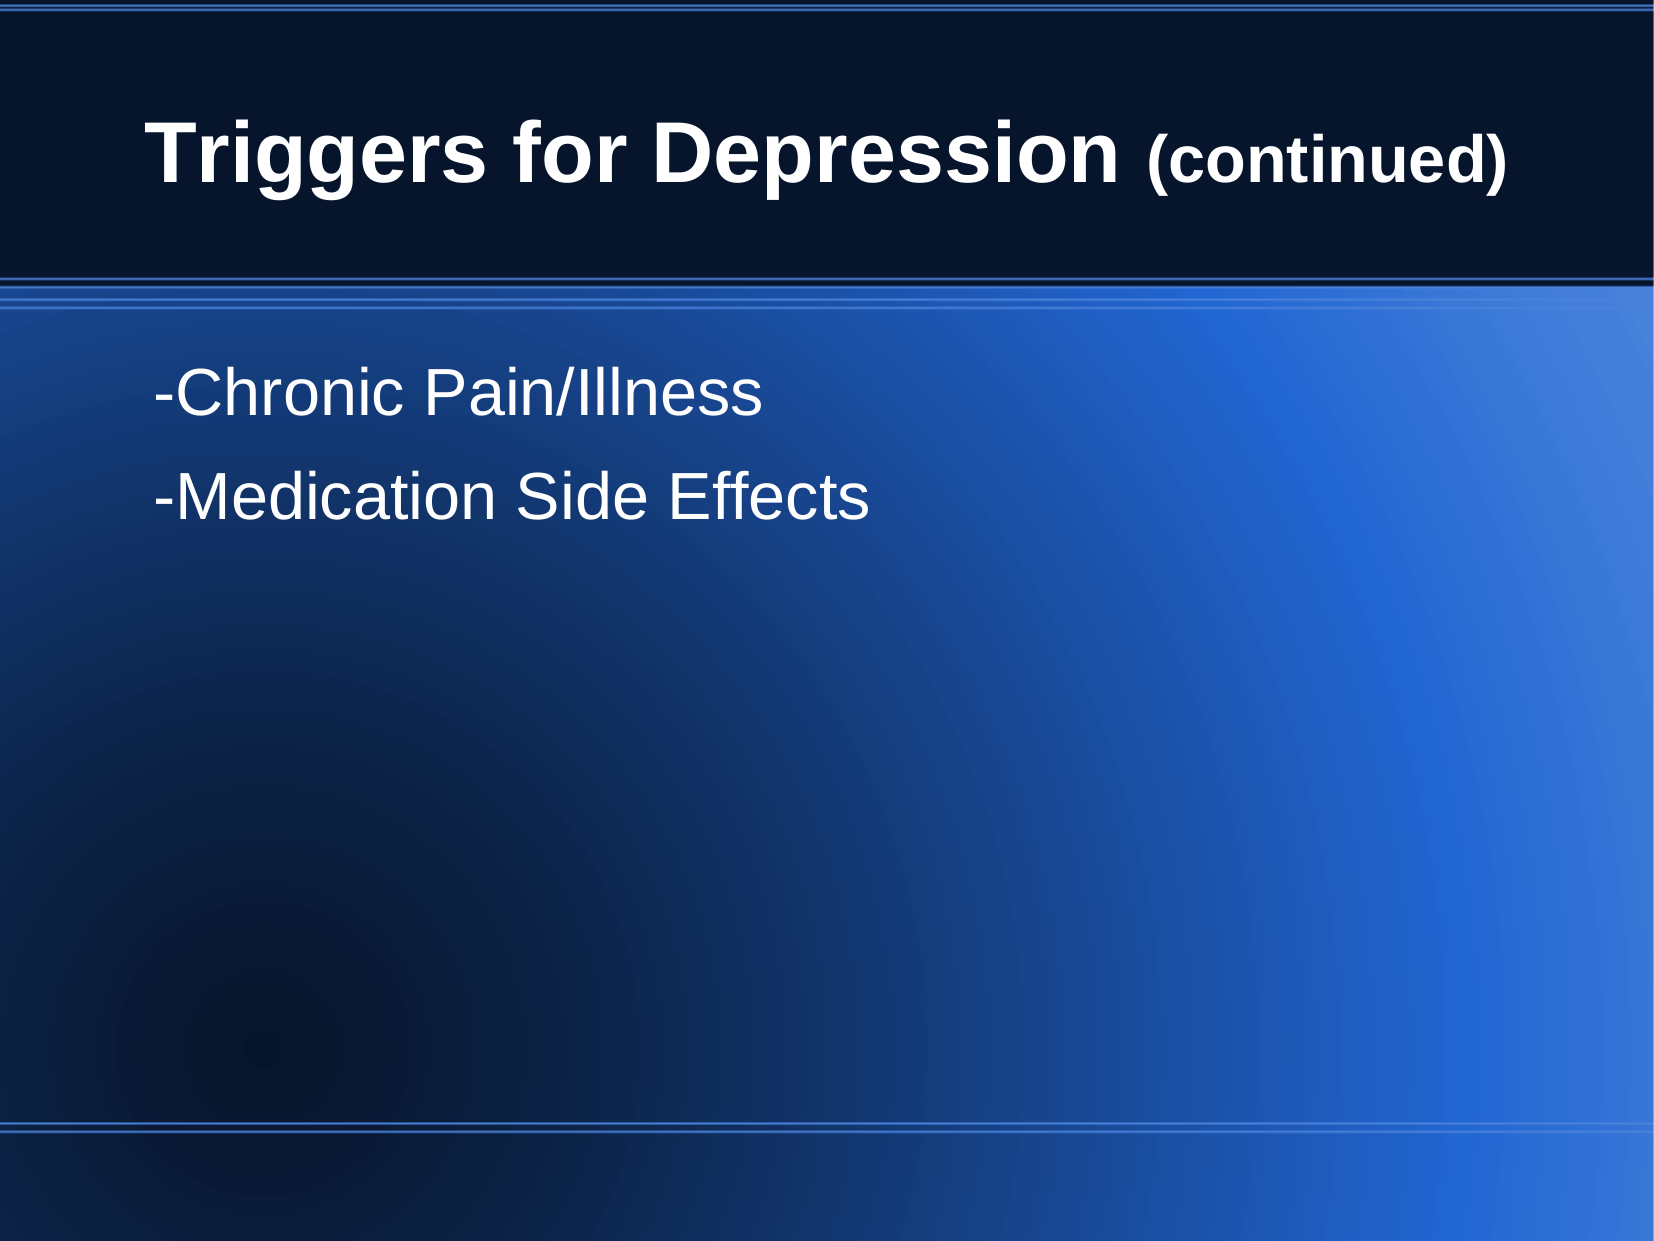

# Triggers for Depression (continued)
-Chronic Pain/Illness
-Medication Side Effects